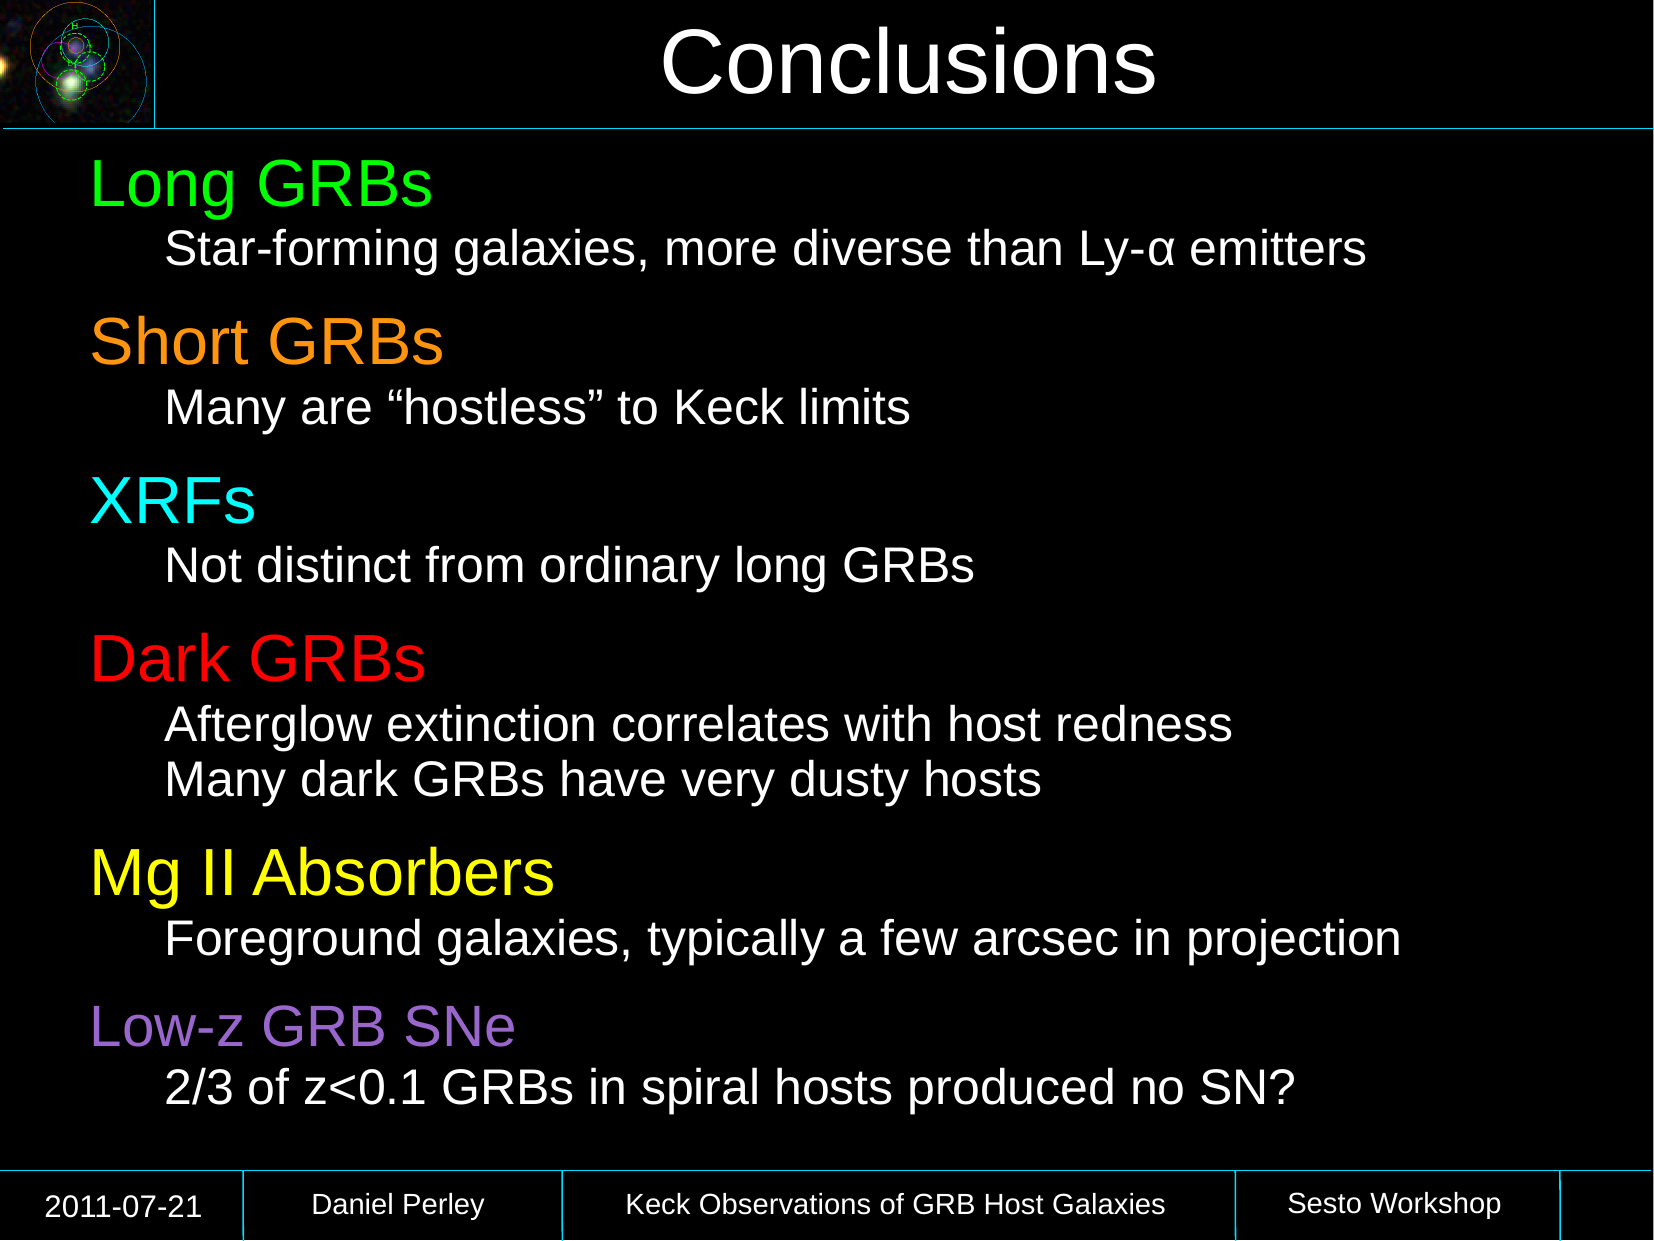

# Conclusions
Long GRBs
	Star-forming galaxies, more diverse than Ly-α emitters
Short GRBs
	Many are “hostless” to Keck limits
XRFs
	Not distinct from ordinary long GRBs
Dark GRBs
	Afterglow extinction correlates with host redness
	Many dark GRBs have very dusty hosts
Mg II Absorbers
	Foreground galaxies, typically a few arcsec in projection
Low-z GRB SNe
	2/3 of z<0.1 GRBs in spiral hosts produced no SN?